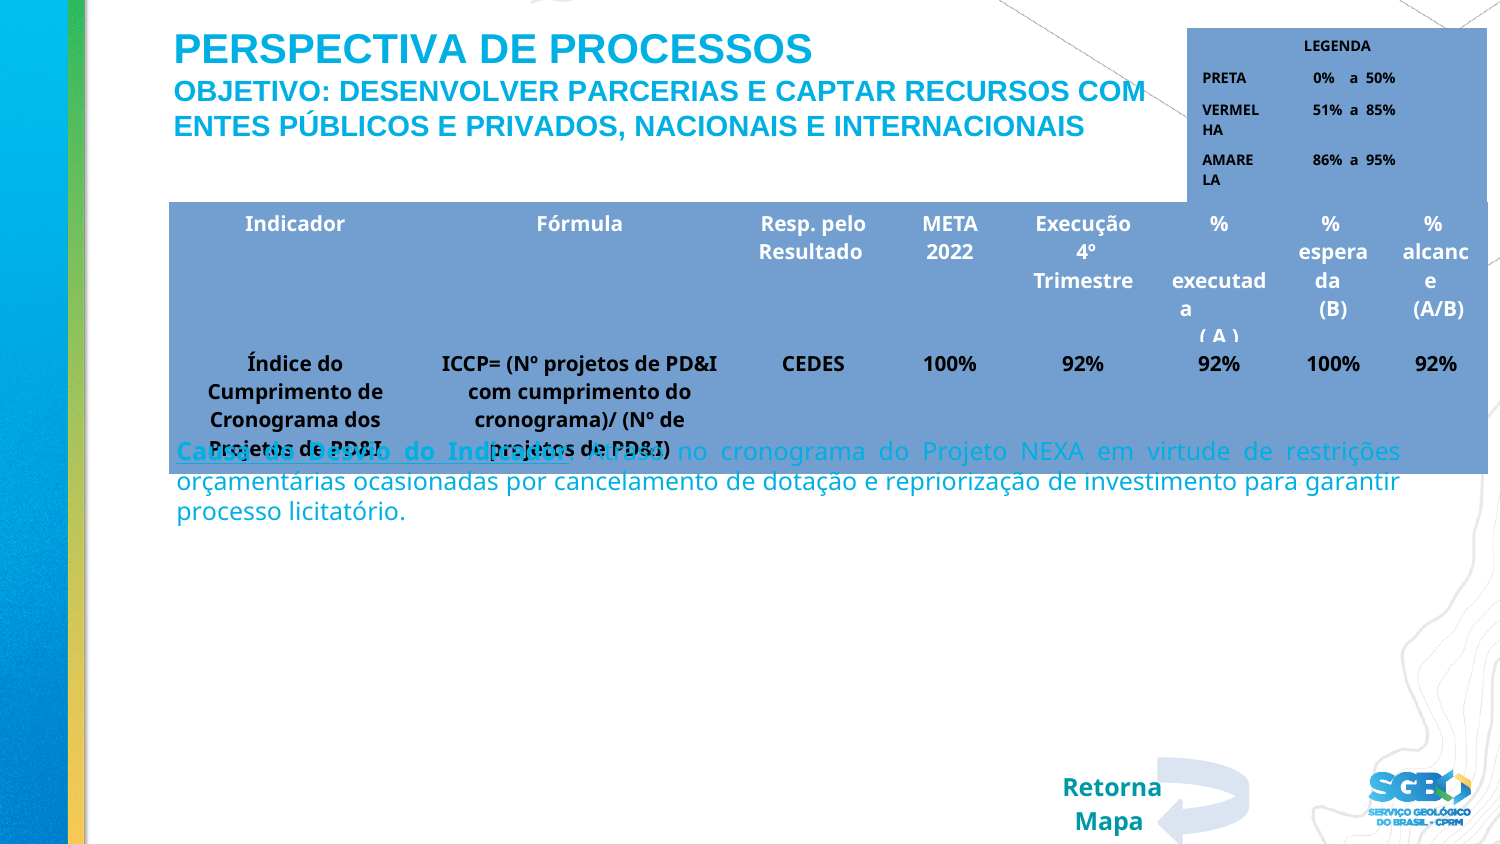

PERSPECTIVA DE PROCESSOS
OBJETIVO: DESENVOLVER PARCERIAS E CAPTAR RECURSOS COM ENTES PÚBLICOS E PRIVADOS, NACIONAIS E INTERNACIONAIS
PERSPECTIVA DE VALOR PARA CLIENTES E USUÁRIOS
| LEGENDA | | |
| --- | --- | --- |
| PRETA | 0% a 50% | |
| VERMELHA | 51% a 85% | |
| AMARELA | 86% a 95% | |
| VERDE | 96% a 100% | |
| Indicador | Fórmula | Resp. pelo Resultado | META 2022 | Execução 4º Trimestre | % executada ( A ) | % esperada (B) | % alcance (A/B) |
| --- | --- | --- | --- | --- | --- | --- | --- |
| Índice do Cumprimento de Cronograma dos Projetos de PD&I | ICCP= (Nº projetos de PD&I com cumprimento do cronograma)/ (Nº de projetos de PD&I) | CEDES | 100% | 92% | 92% | 100% | 92% |
Causa do Desvio do Indicador: Atraso no cronograma do Projeto NEXA em virtude de restrições orçamentárias ocasionadas por cancelamento de dotação e repriorização de investimento para garantir processo licitatório.
Retorna Mapa